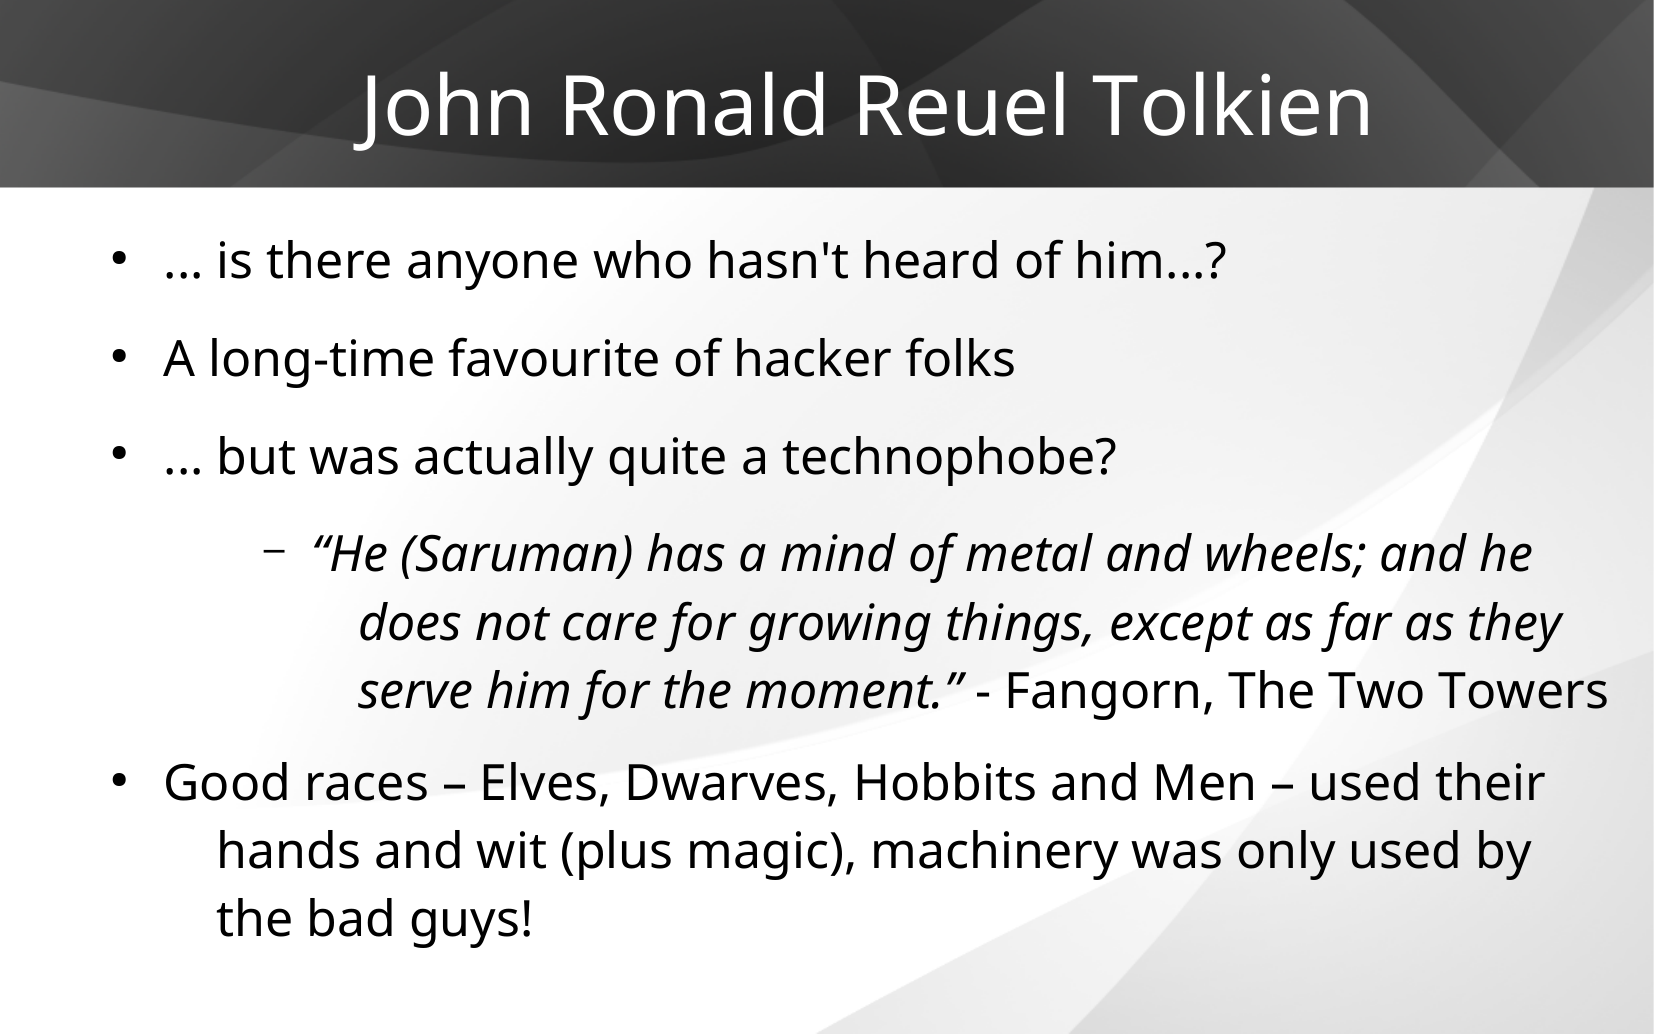

# John Ronald Reuel Tolkien
... is there anyone who hasn't heard of him...?
A long-time favourite of hacker folks
... but was actually quite a technophobe?
“He (Saruman) has a mind of metal and wheels; and he does not care for growing things, except as far as they serve him for the moment.” - Fangorn, The Two Towers
Good races – Elves, Dwarves, Hobbits and Men – used their hands and wit (plus magic), machinery was only used by the bad guys!